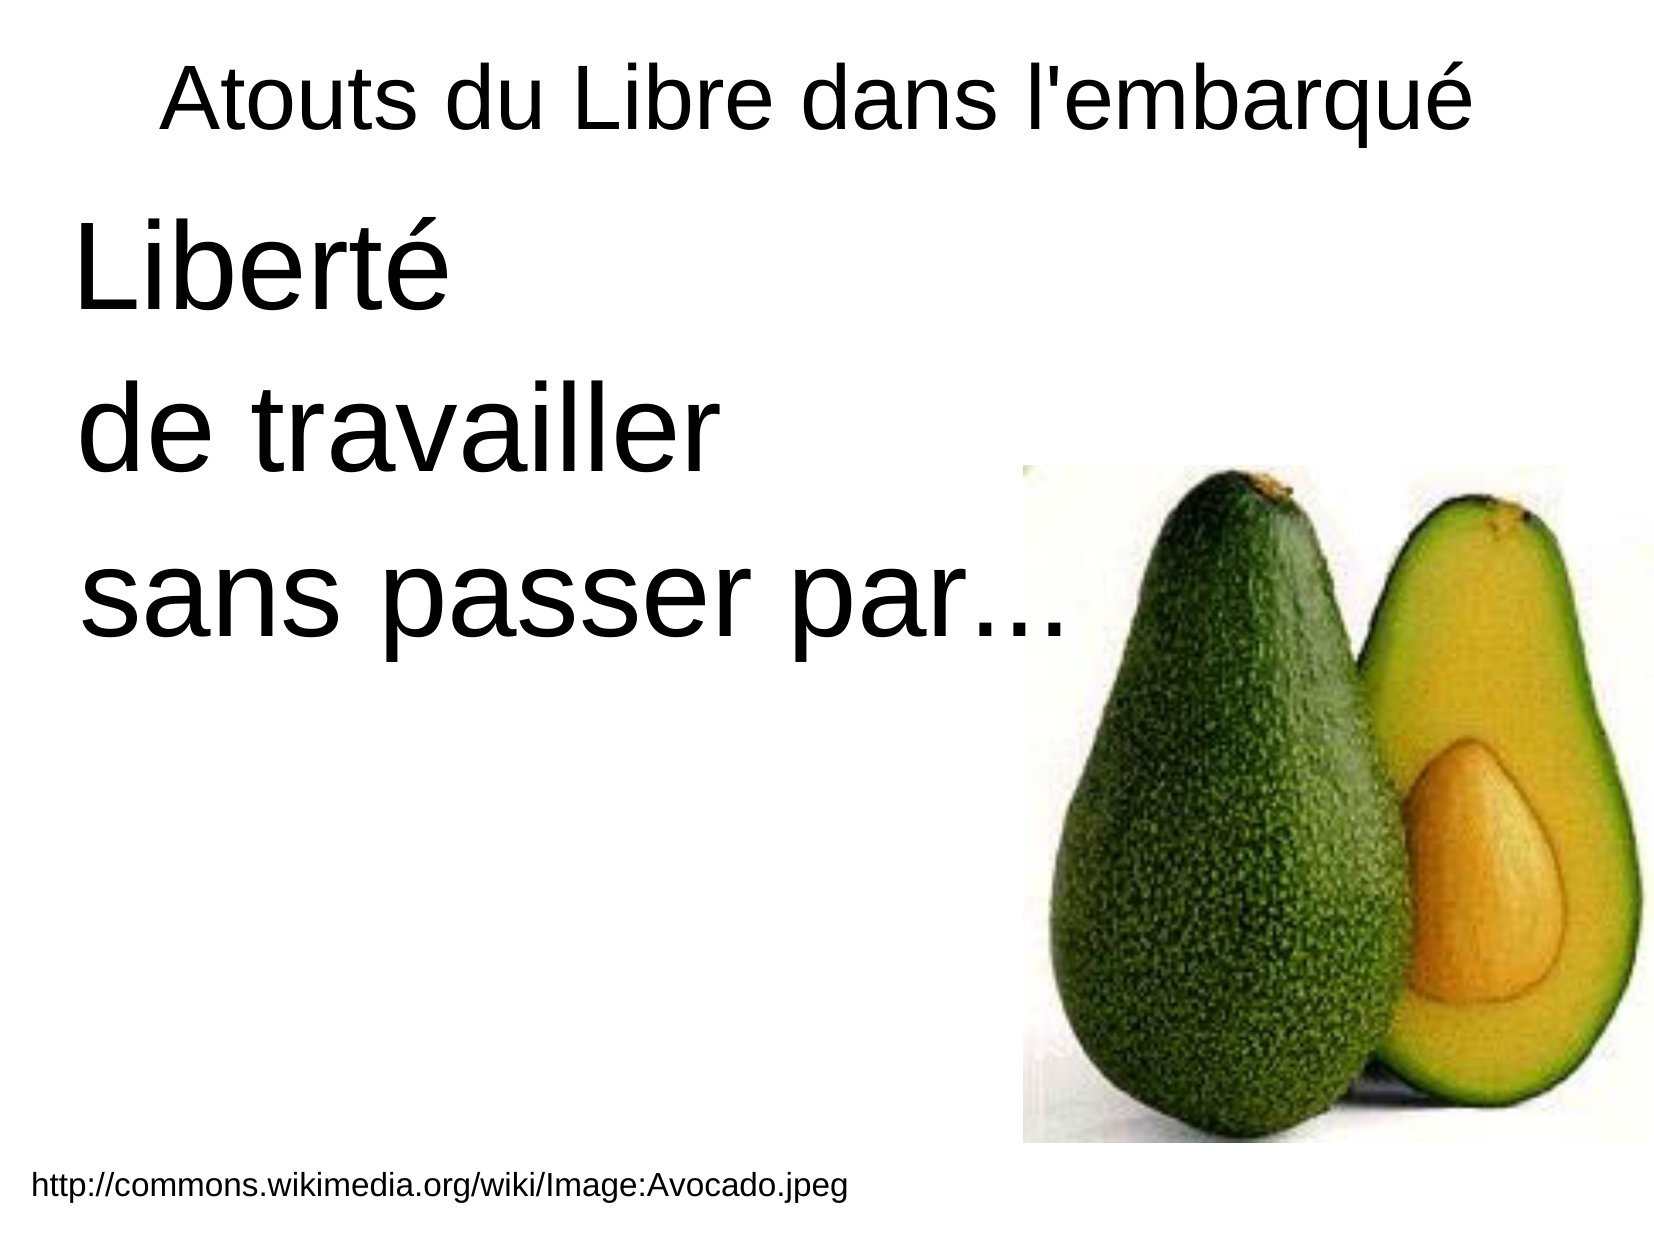

# Atouts du Libre dans l'embarqué
Liberté
de travailler
sans passer par...
http://commons.wikimedia.org/wiki/Image:Avocado.jpeg